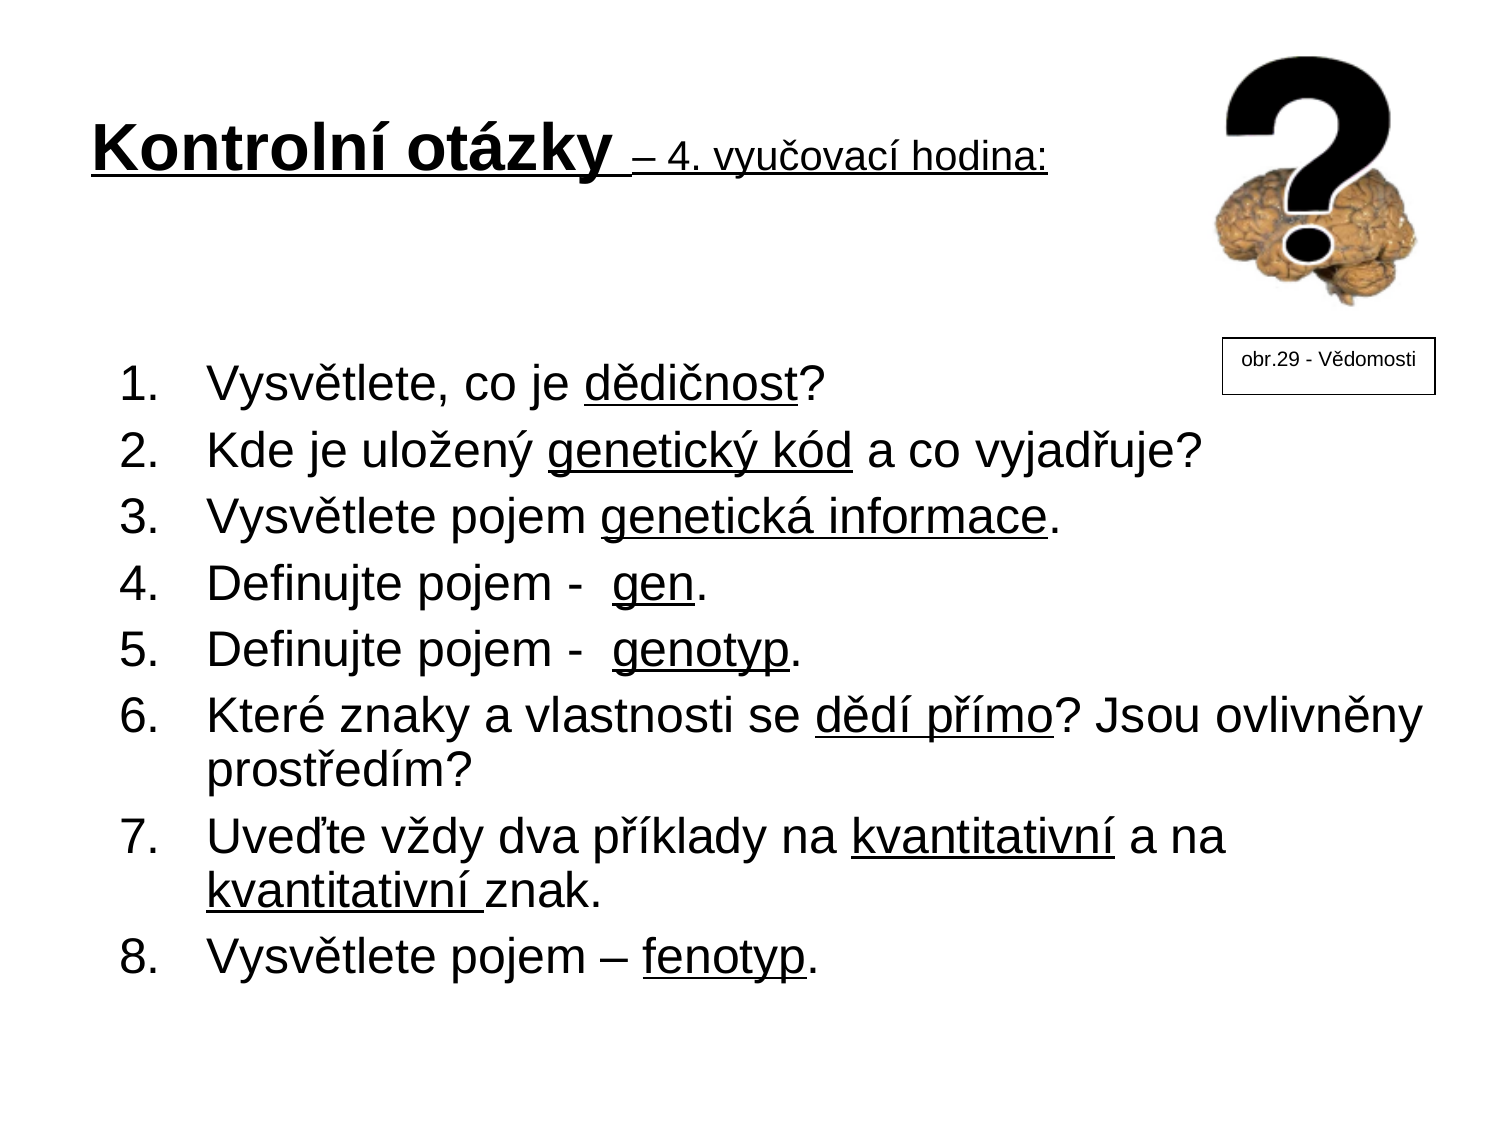

# Kontrolní otázky – 4. vyučovací hodina:
obr.29 - Vědomosti
Vysvětlete, co je dědičnost?
Kde je uložený genetický kód a co vyjadřuje?
Vysvětlete pojem genetická informace.
Definujte pojem - gen.
Definujte pojem - genotyp.
Které znaky a vlastnosti se dědí přímo? Jsou ovlivněny prostředím?
Uveďte vždy dva příklady na kvantitativní a na kvantitativní znak.
Vysvětlete pojem – fenotyp.